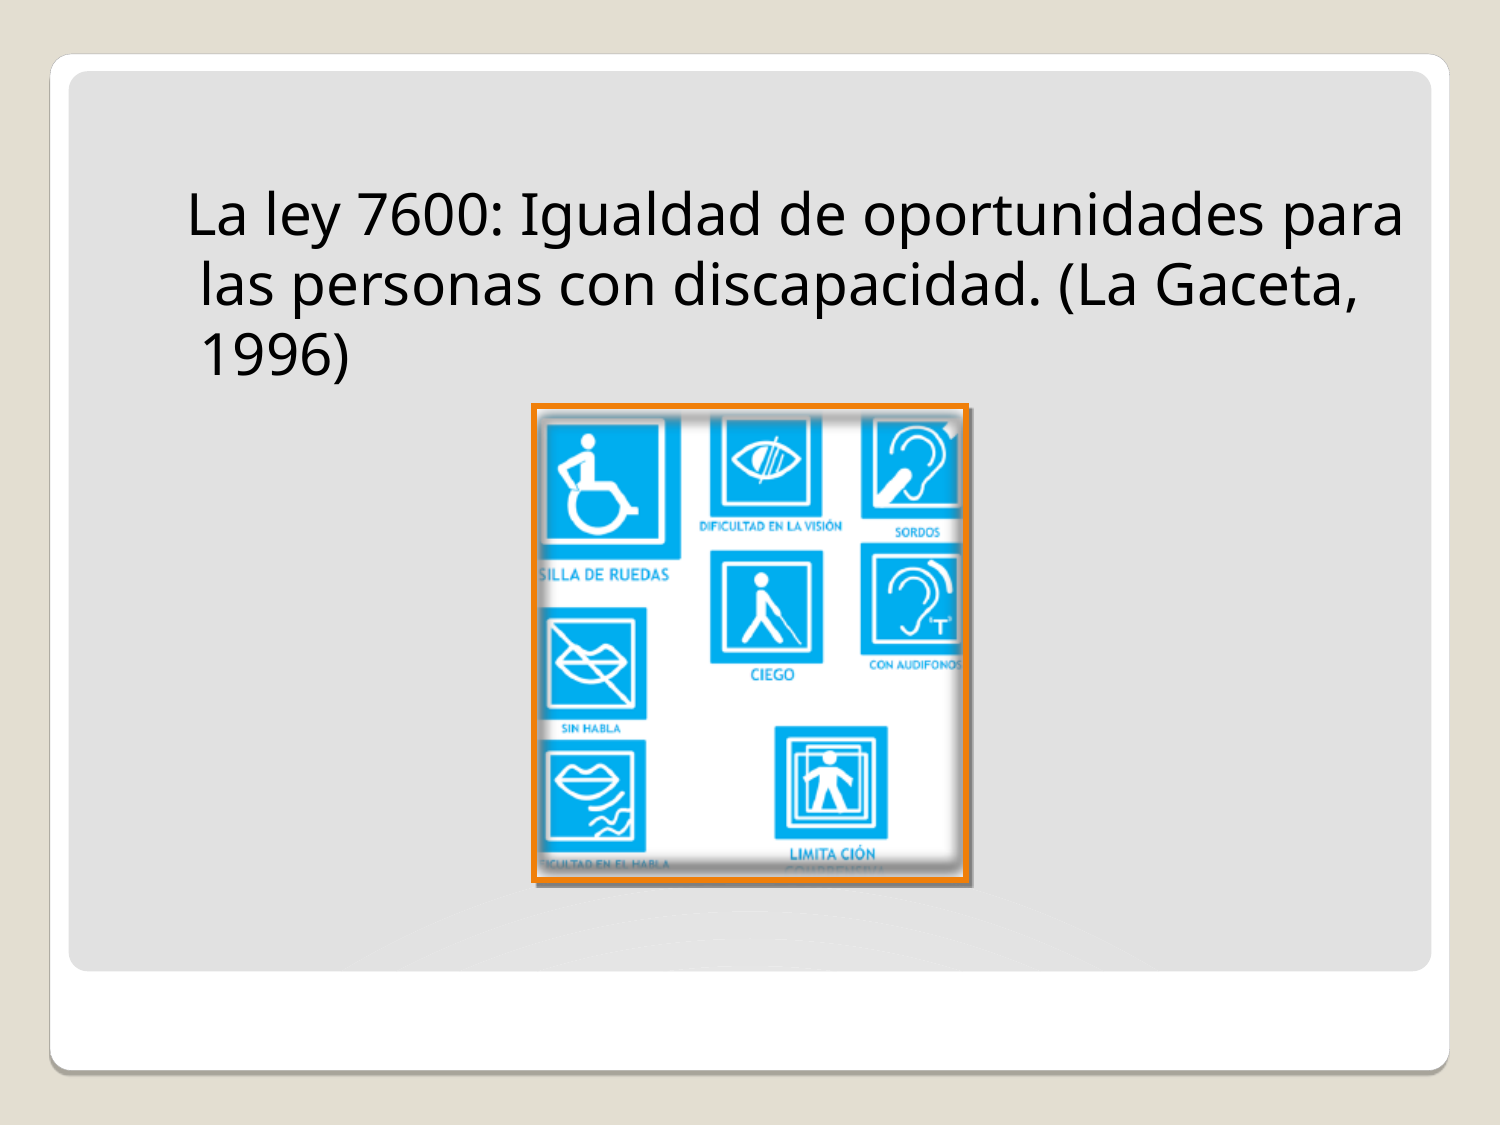

# La ley 7600: Igualdad de oportunidades para las personas con discapacidad. (La Gaceta, 1996)